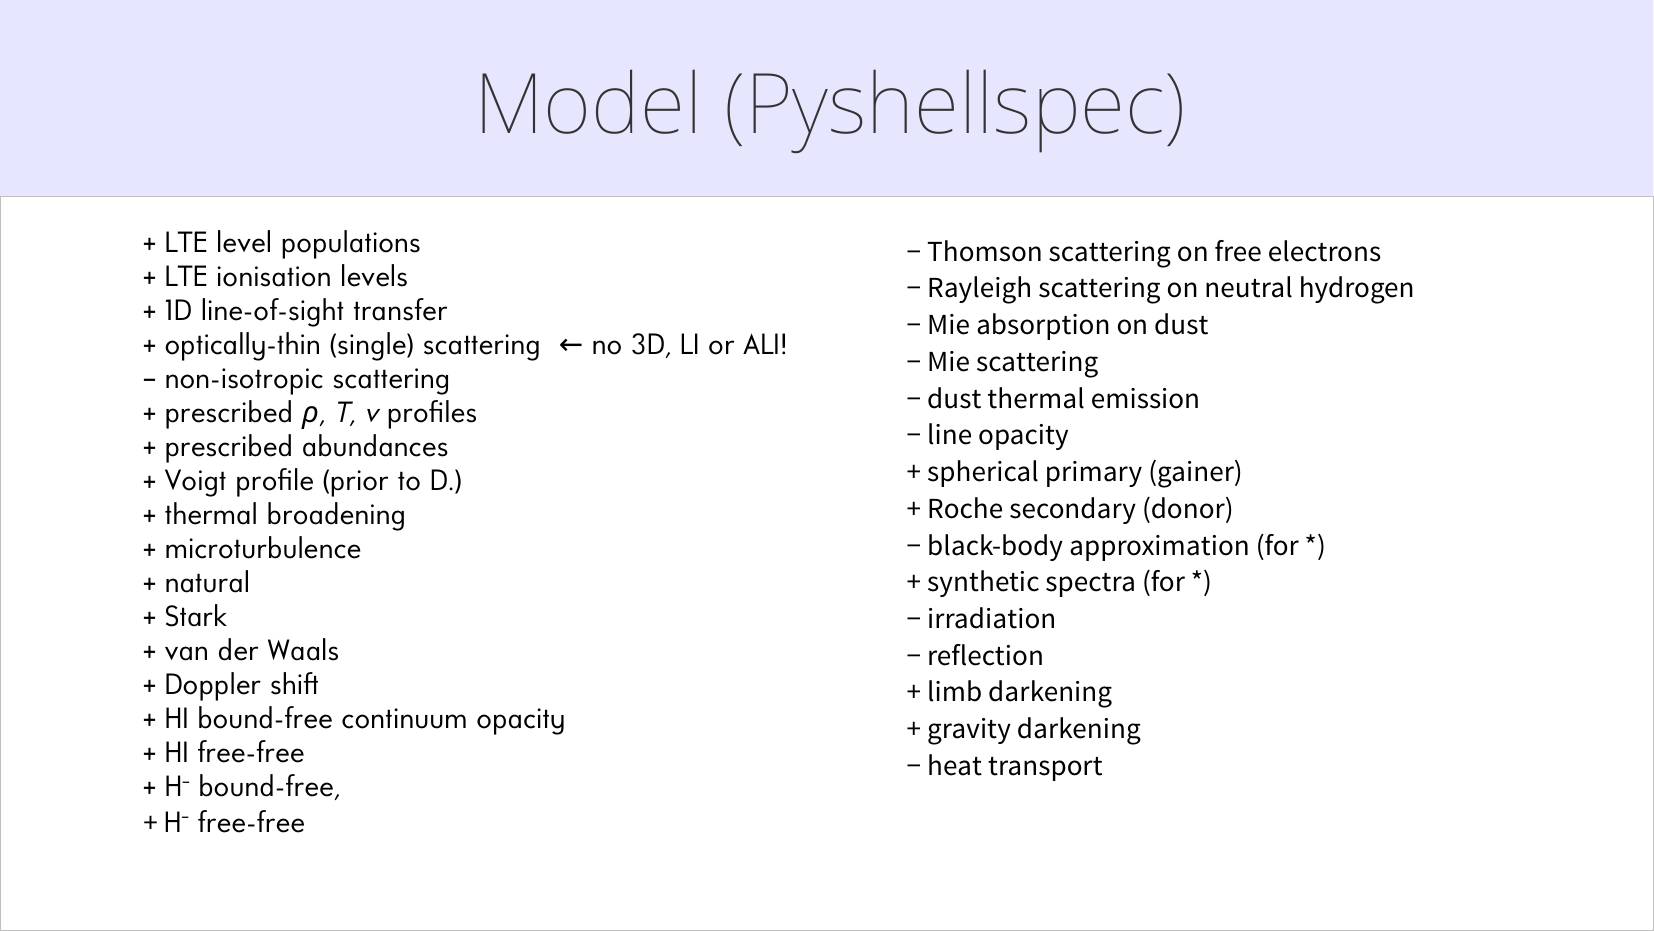

# Model (Pyshellspec)
+ LTE level populations
+ LTE ionisation levels
+ 1D line-of-sight transfer
+ optically-thin (single) scattering ← no 3D, LI or ALI!
− non-isotropic scattering
+ prescribed ρ, T, v profiles
+ prescribed abundances
+ Voigt profile (prior to D.)
+ thermal broadening
+ microturbulence
+ natural
+ Stark
+ van der Waals
+ Doppler shift
+ HI bound-free continuum opacity
+ HI free-free
+ H− bound-free,
+ H− free-free
− Thomson scattering on free electrons
− Rayleigh scattering on neutral hydrogen
− Mie absorption on dust
− Mie scattering
− dust thermal emission
− line opacity
+ spherical primary (gainer)
+ Roche secondary (donor)
− black-body approximation (for *)
+ synthetic spectra (for *)
− irradiation
− reflection
+ limb darkening
+ gravity darkening
− heat transport